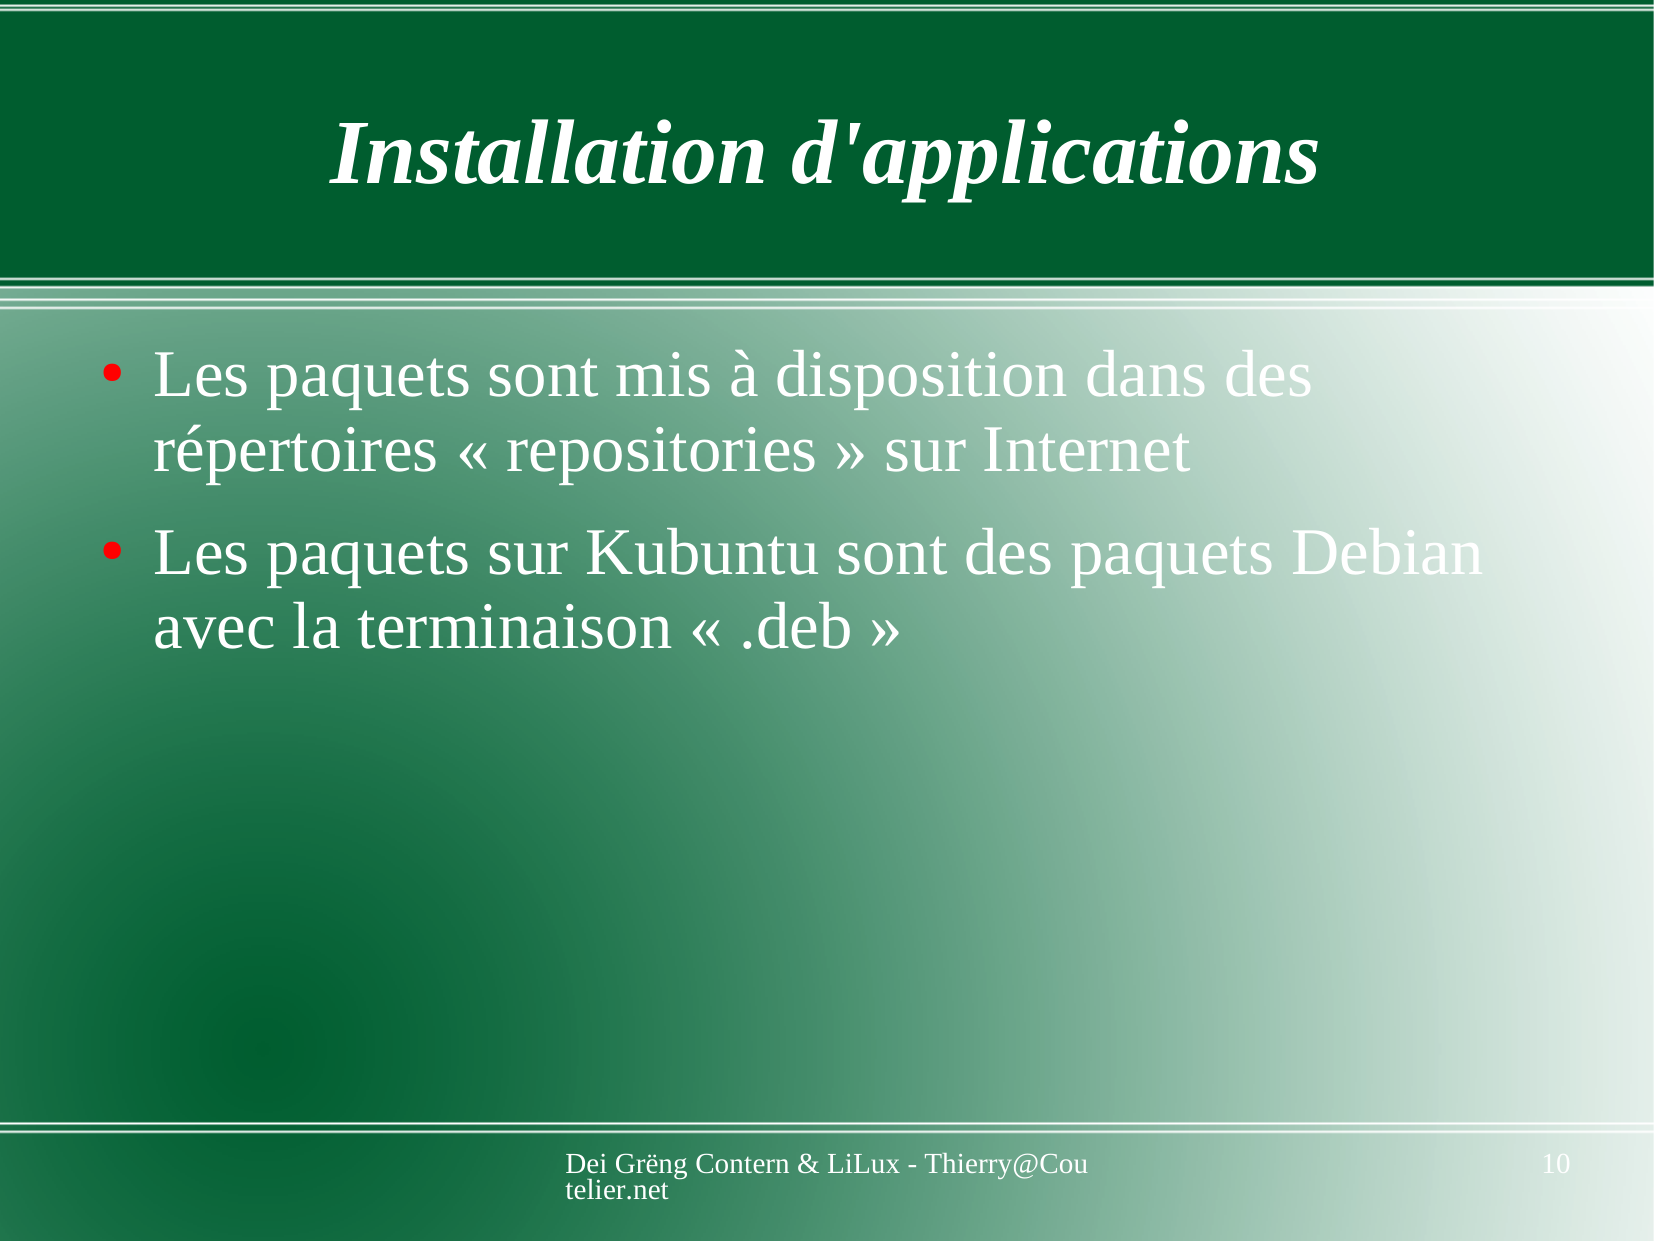

# Installation d'applications
Les paquets sont mis à disposition dans des répertoires « repositories » sur Internet
Les paquets sur Kubuntu sont des paquets Debian avec la terminaison « .deb »
Dei Grëng Contern & LiLux - Thierry@Coutelier.net
10